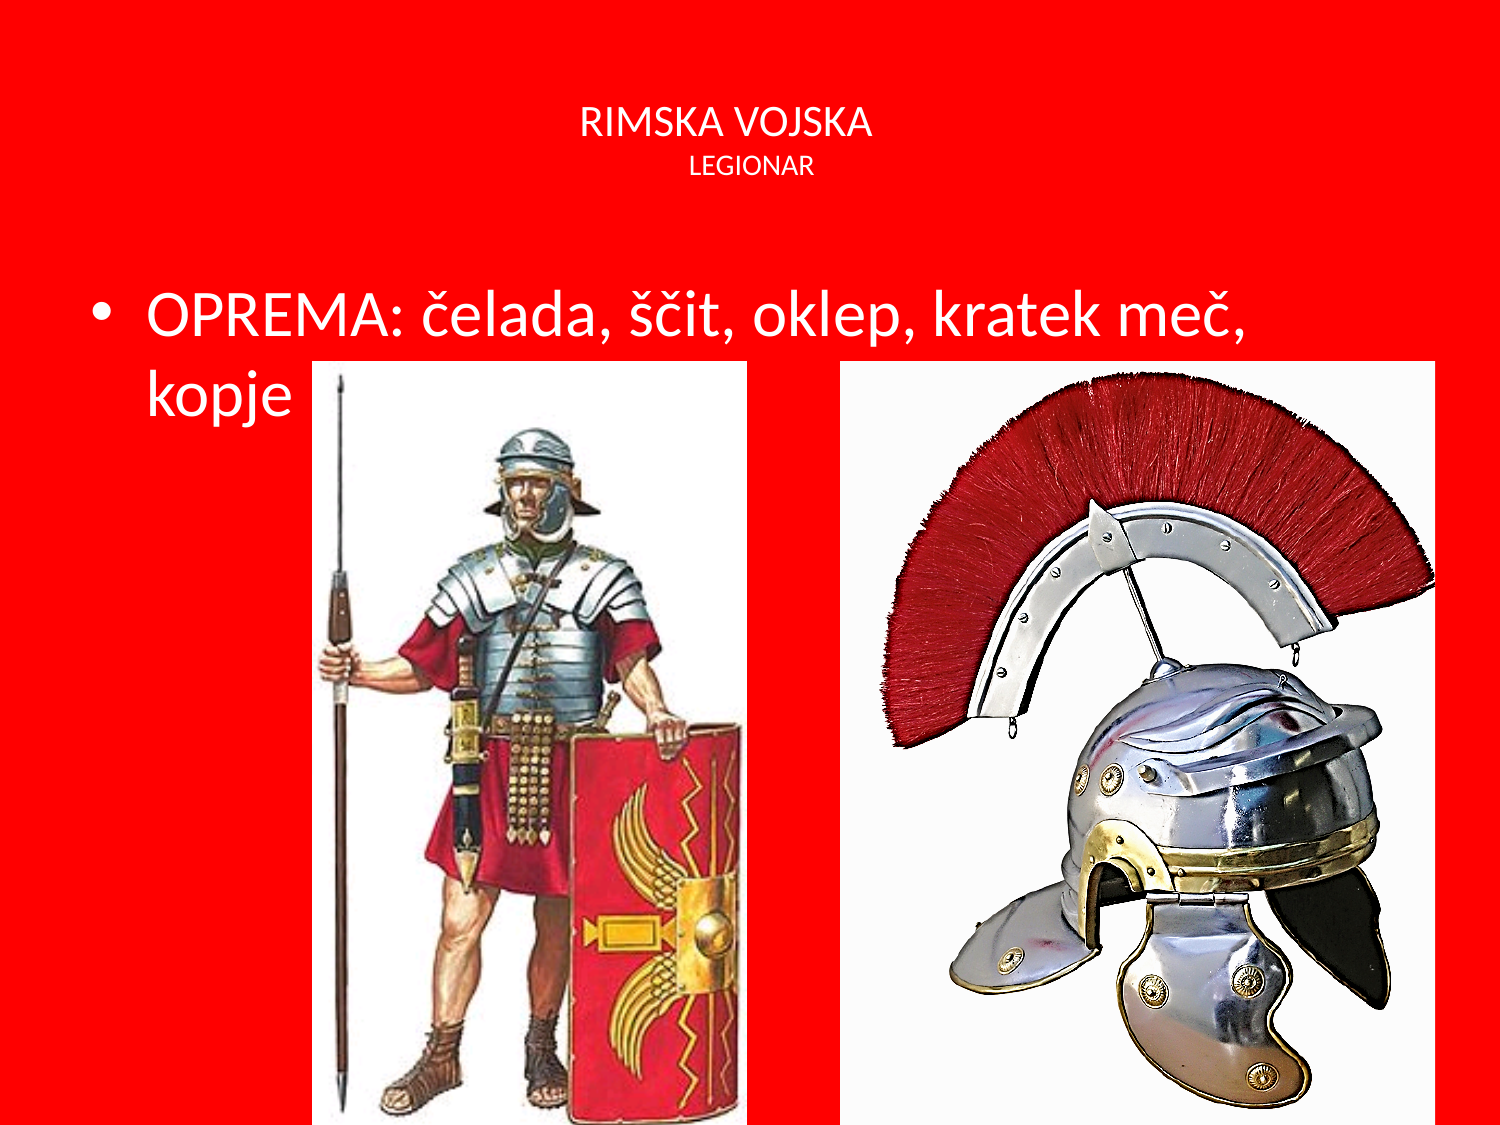

# RIMSKA VOJSKA LEGIONAR
OPREMA: čelada, ščit, oklep, kratek meč, kopje